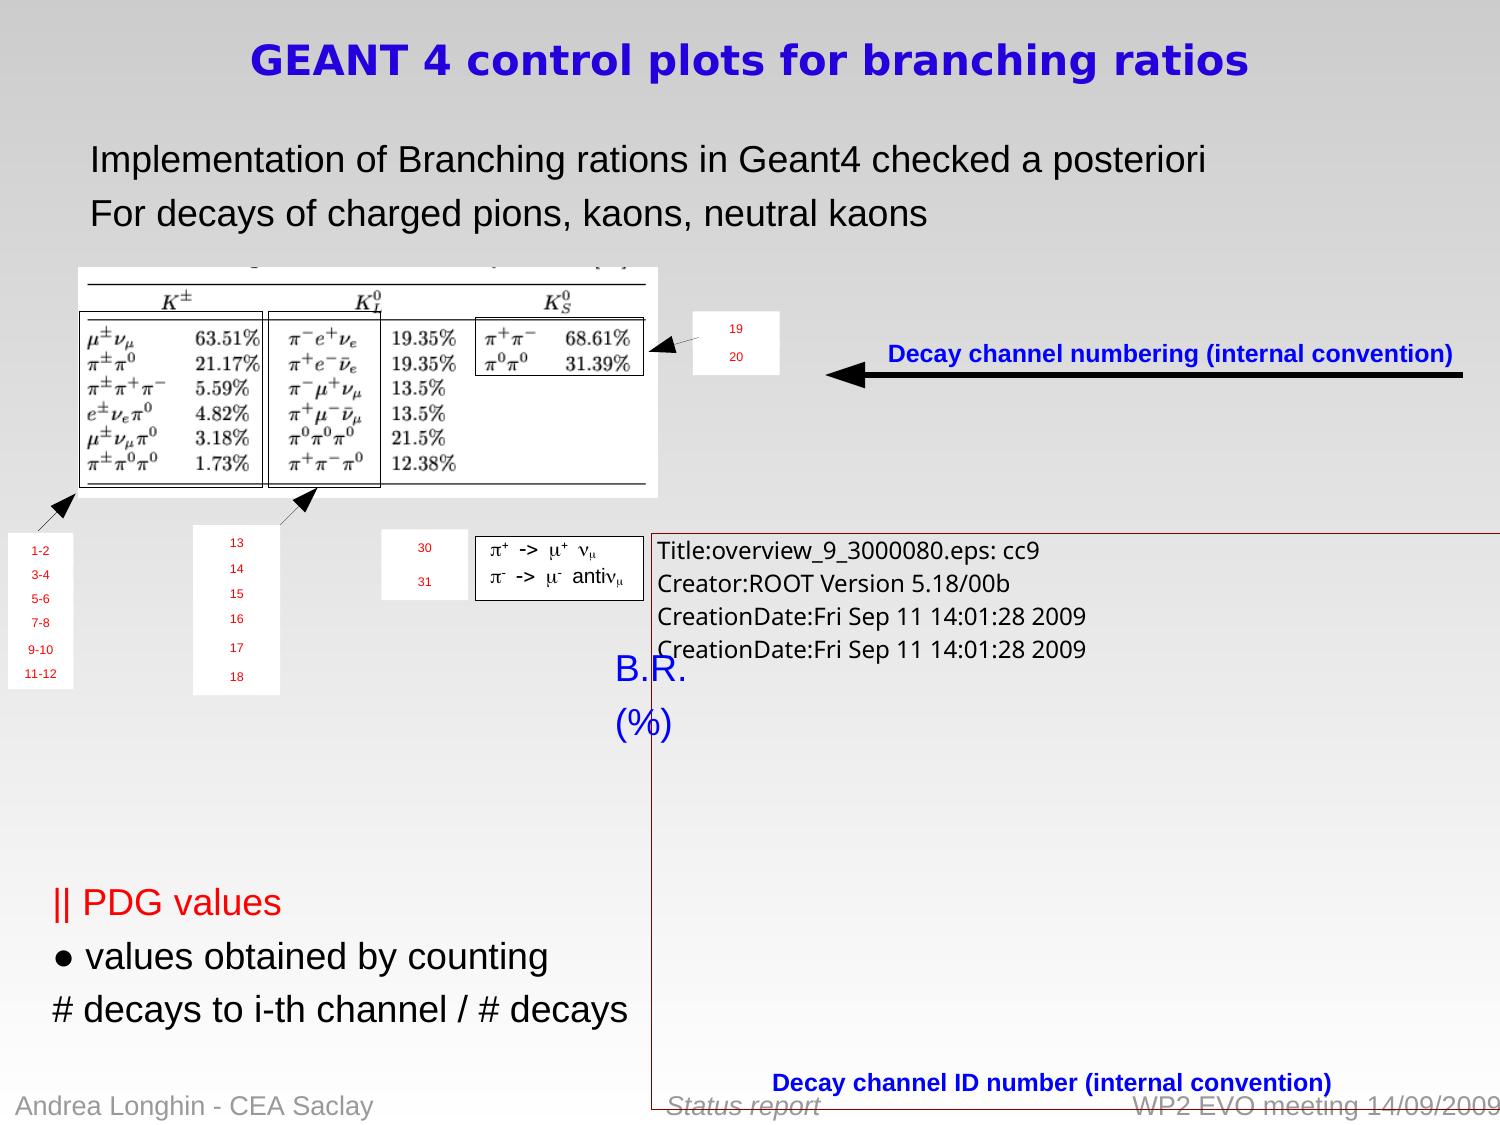

GEANT 4 control plots for branching ratios
Implementation of Branching rations in Geant4 checked a posteriori
For decays of charged pions, kaons, neutral kaons
19
Decay channel numbering (internal convention)
20
 p+ -> m+ nm
13
30
1-2
14
 p- -> m- antinm
3-4
31
15
5-6
16
7-8
B.R.
(%)
17
9-10
11-12
18
|| PDG values
● values obtained by counting
# decays to i-th channel / # decays
Decay channel ID number (internal convention)